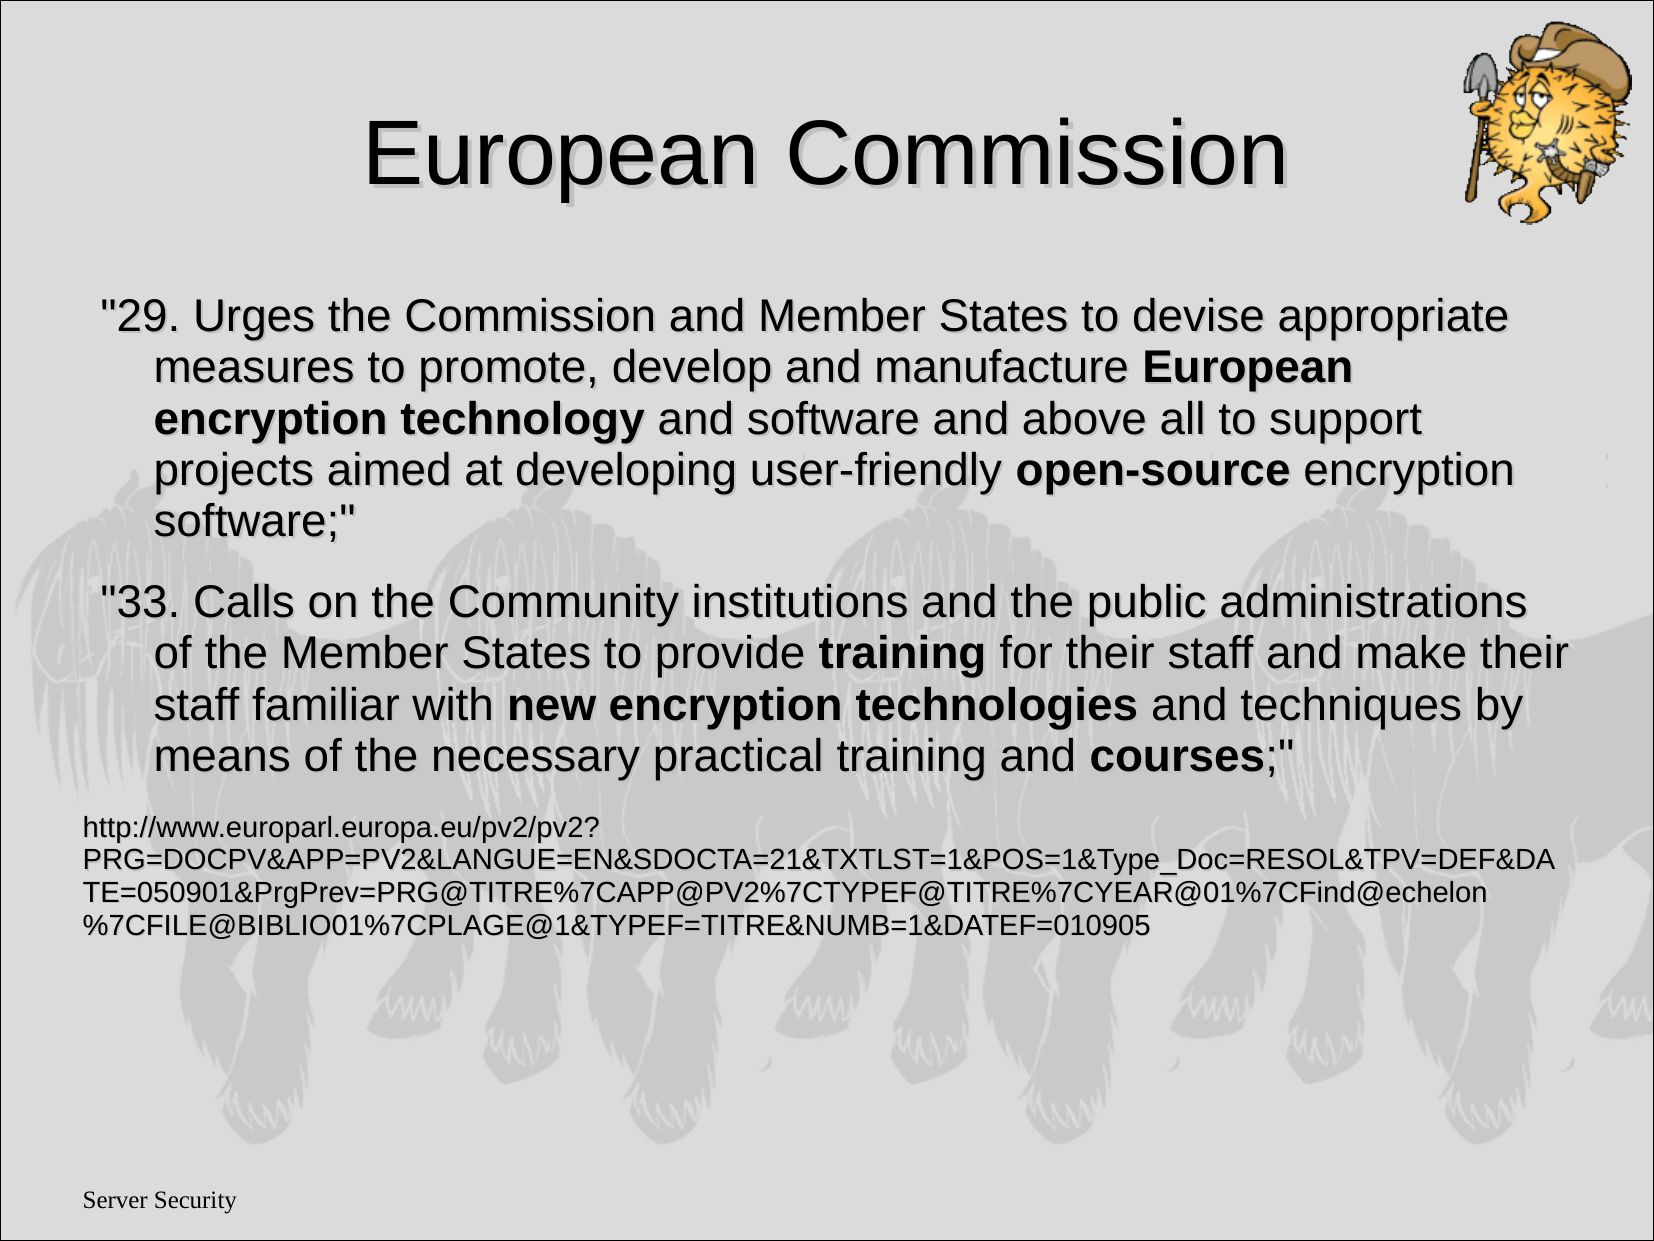

# European Commission
"29. Urges the Commission and Member States to devise appropriate measures to promote, develop and manufacture European encryption technology and software and above all to support projects aimed at developing user-friendly open-source encryption software;"
"33. Calls on the Community institutions and the public administrations of the Member States to provide training for their staff and make their staff familiar with new encryption technologies and techniques by means of the necessary practical training and courses;"
http://www.europarl.europa.eu/pv2/pv2?PRG=DOCPV&APP=PV2&LANGUE=EN&SDOCTA=21&TXTLST=1&POS=1&Type_Doc=RESOL&TPV=DEF&DATE=050901&PrgPrev=PRG@TITRE%7CAPP@PV2%7CTYPEF@TITRE%7CYEAR@01%7CFind@echelon%7CFILE@BIBLIO01%7CPLAGE@1&TYPEF=TITRE&NUMB=1&DATEF=010905